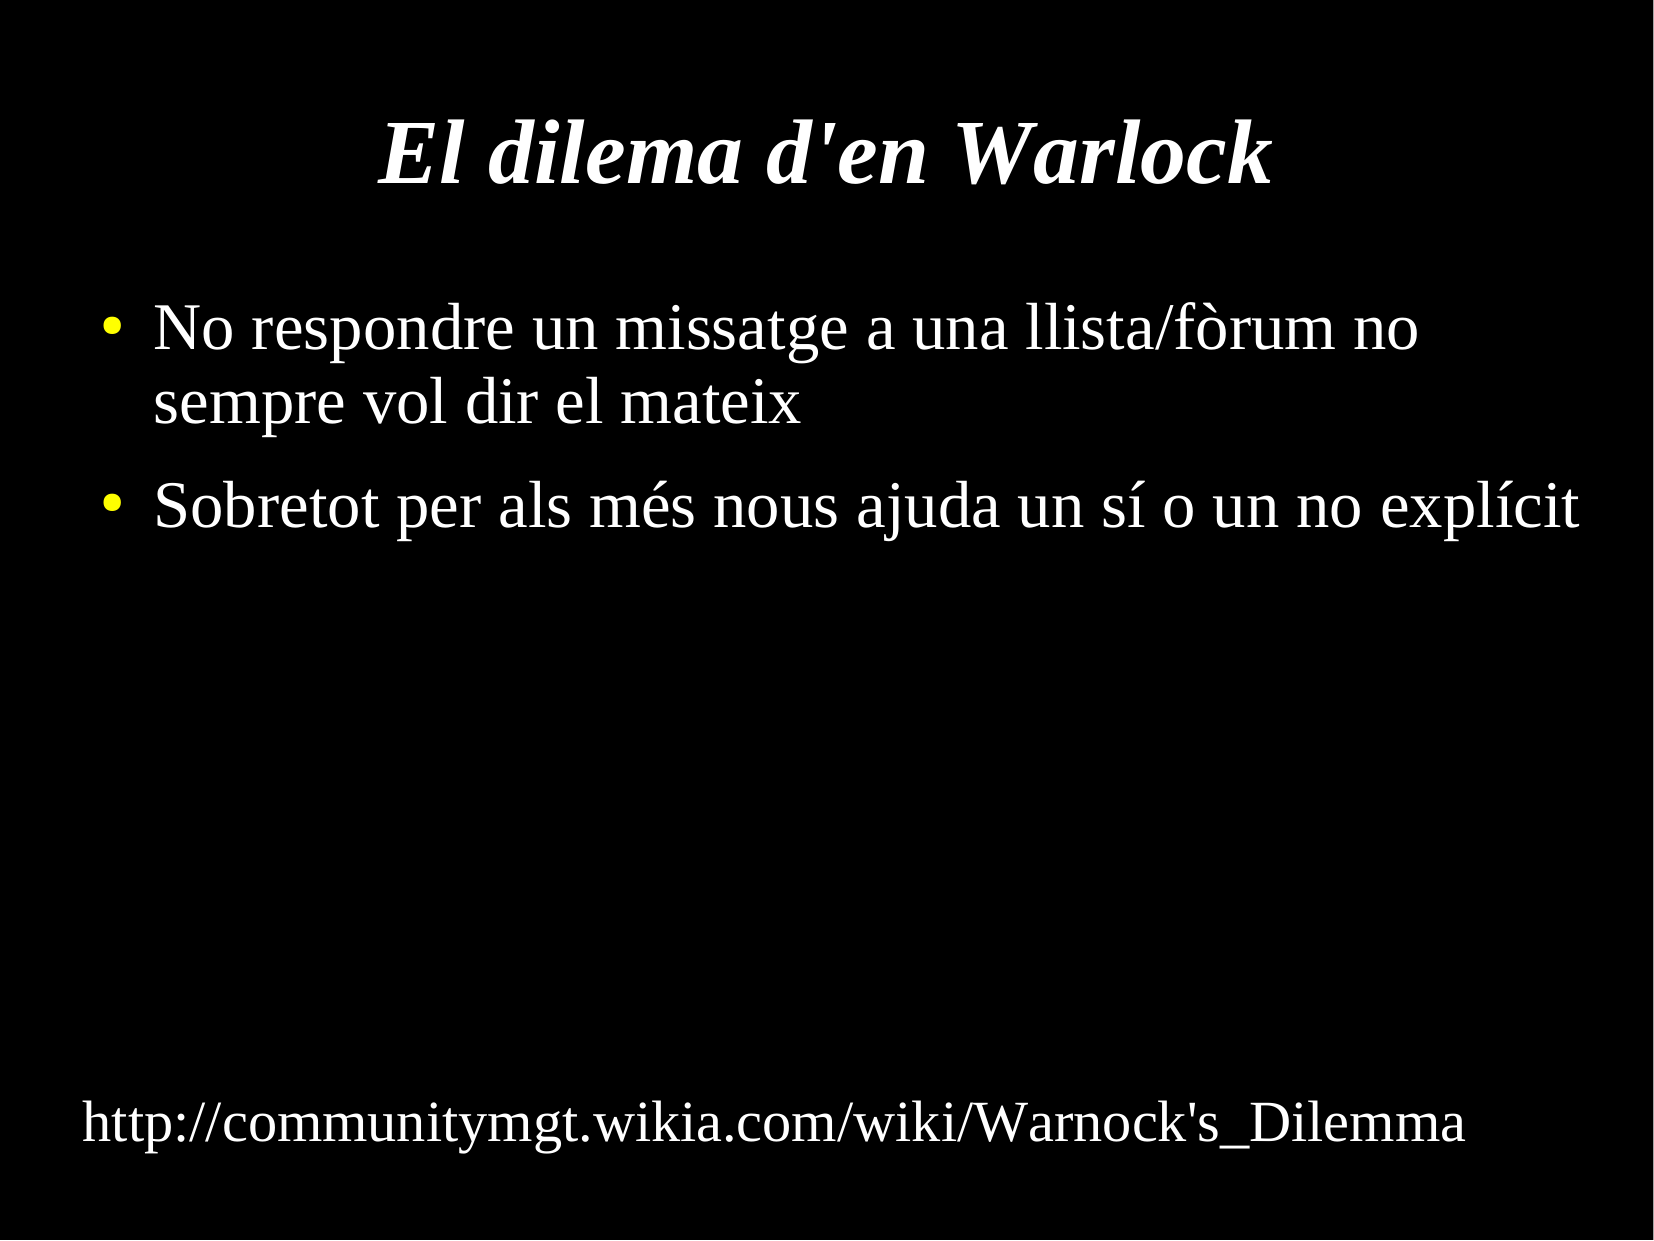

# El dilema d'en Warlock
No respondre un missatge a una llista/fòrum no sempre vol dir el mateix
Sobretot per als més nous ajuda un sí o un no explícit
http://communitymgt.wikia.com/wiki/Warnock's_Dilemma